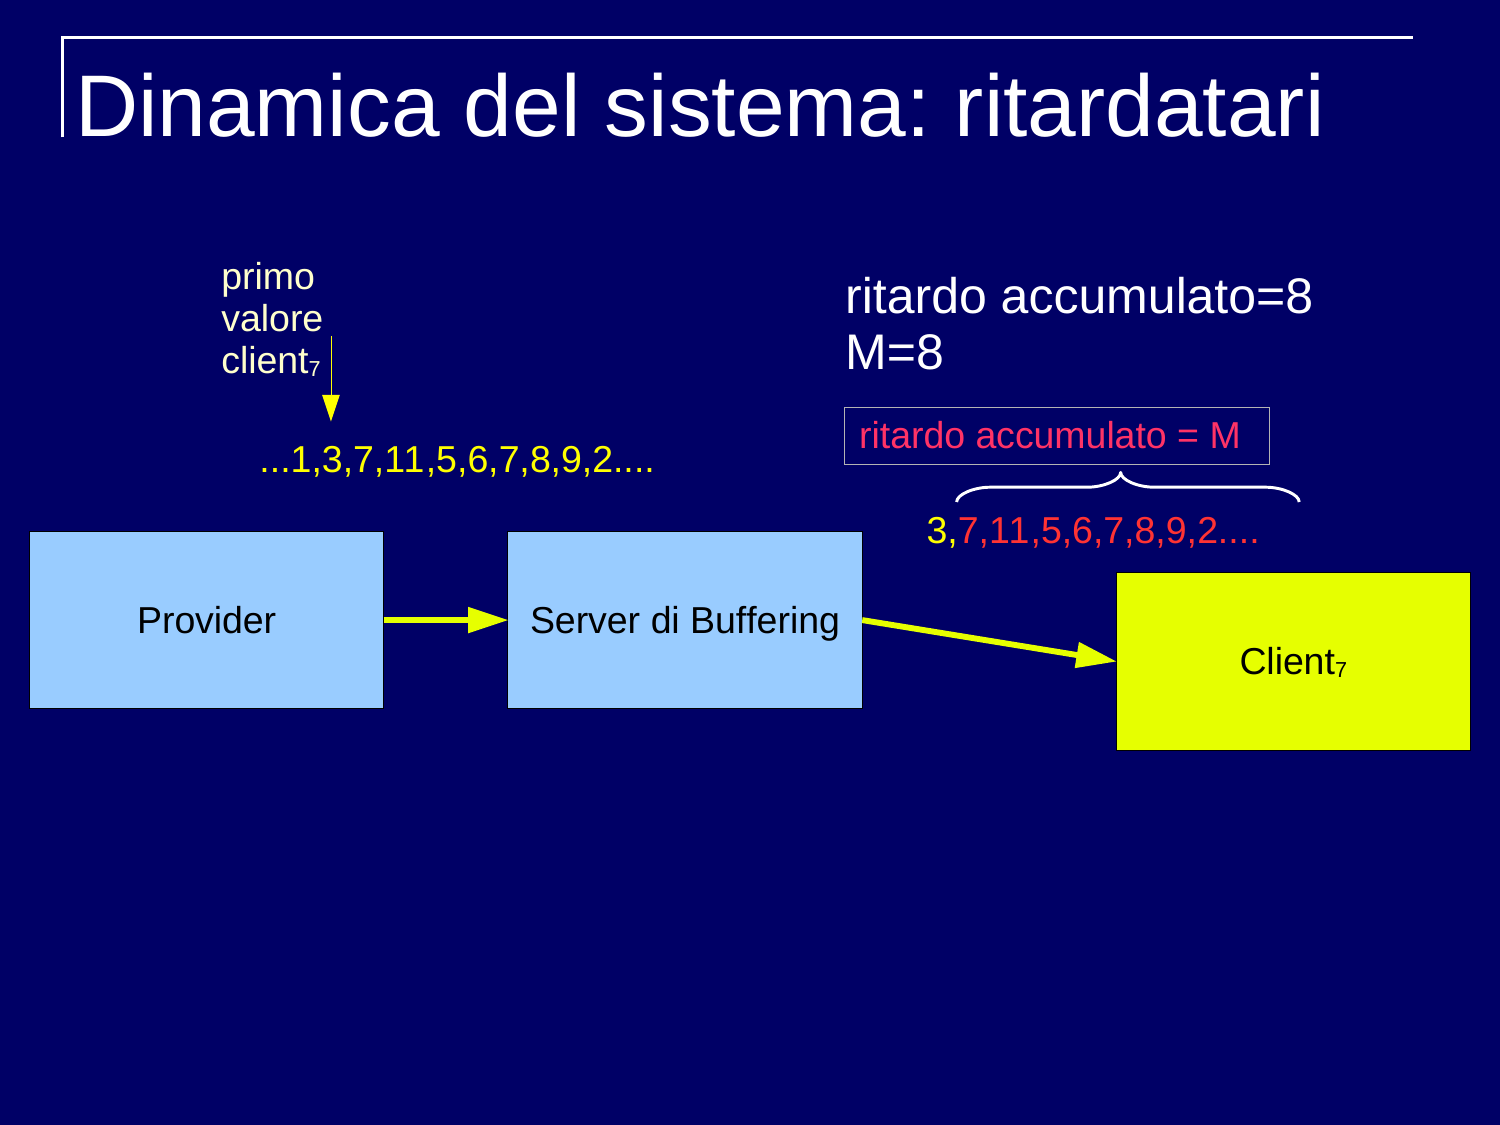

# Dinamica del sistema: ritardatari
primo
valore
client7
ritardo accumulato=8
M=8
ritardo accumulato = M
...1,3,7,11,5,6,7,8,9,2....
3,7,11,5,6,7,8,9,2....
Provider
Server di Buffering
Client7